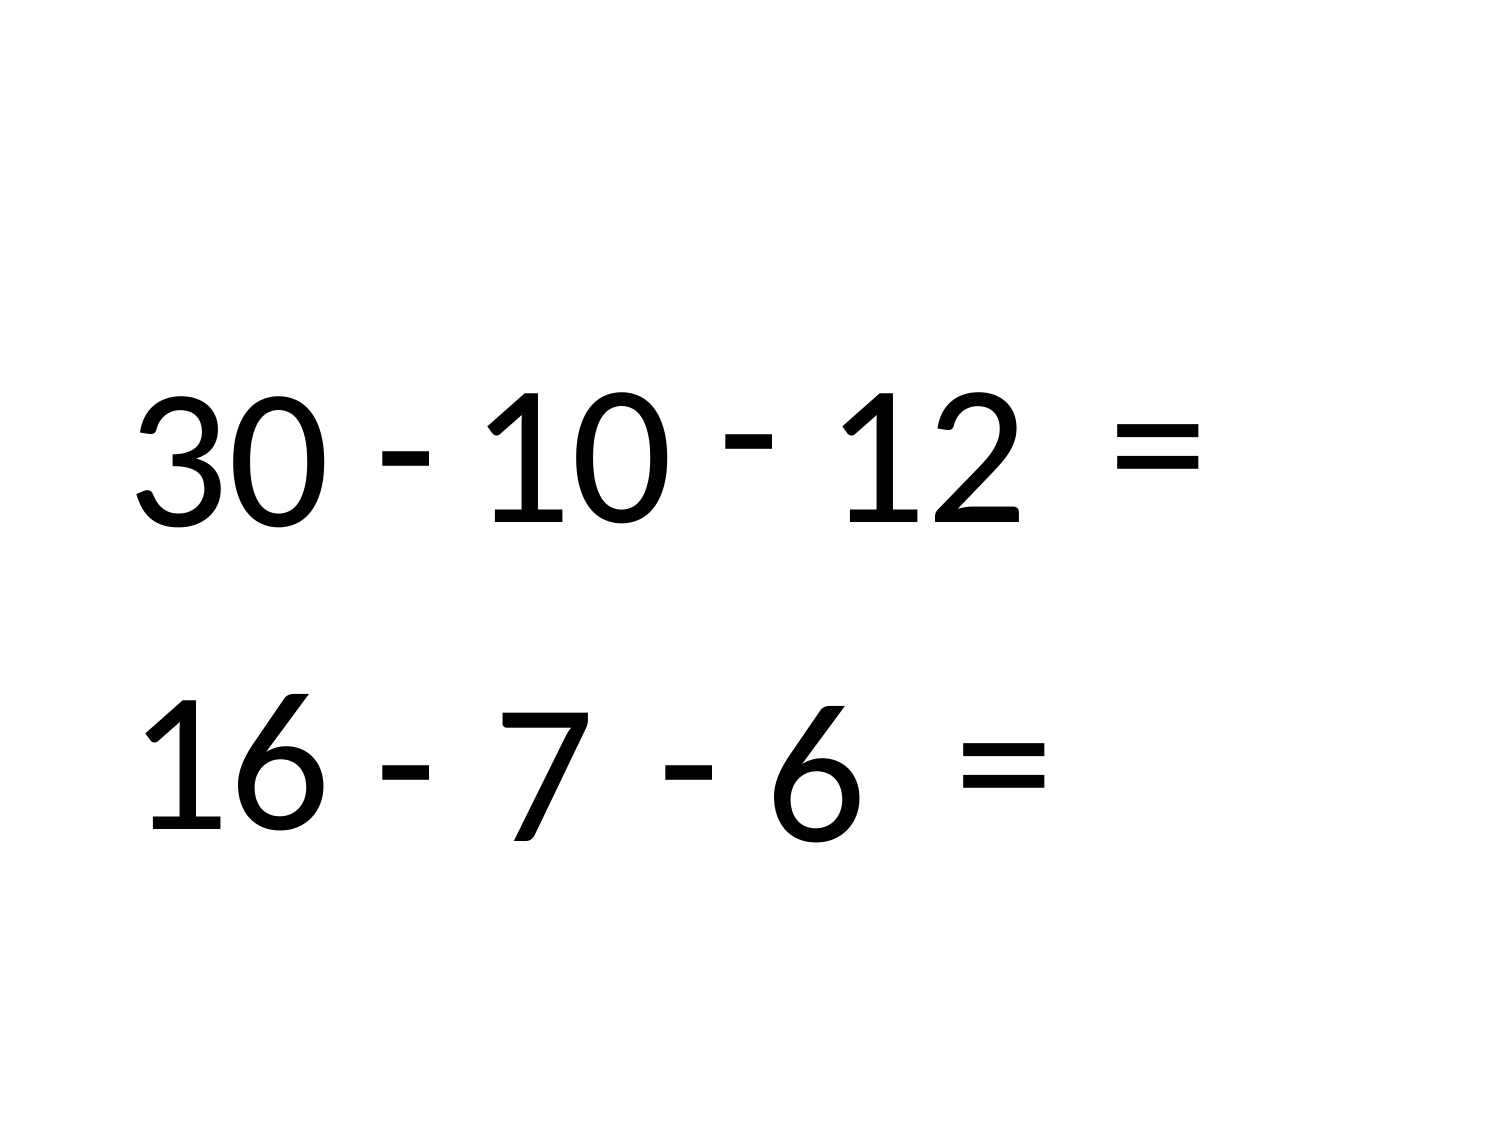

-
=
-
10
12
30
16
-
-
=
7
6